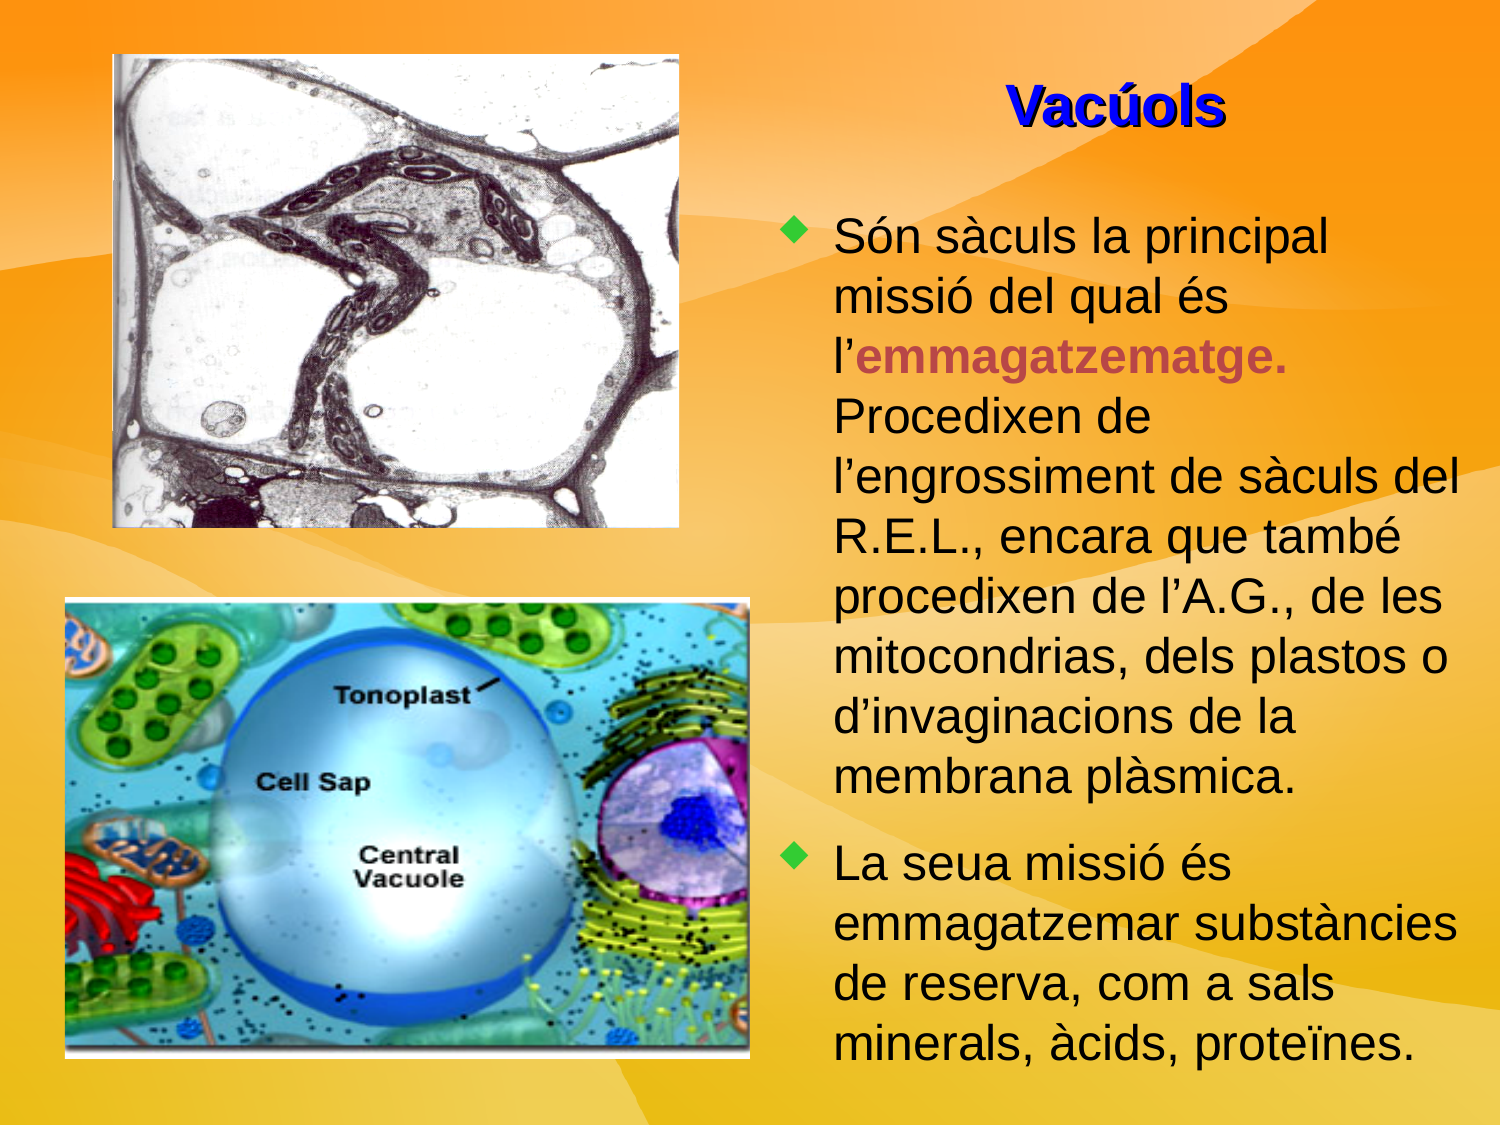

# Vacúols
Són sàculs la principal missió del qual és l’emmagatzematge. Procedixen de l’engrossiment de sàculs del R.E.L., encara que també procedixen de l’A.G., de les mitocondrias, dels plastos o d’invaginacions de la membrana plàsmica.
La seua missió és emmagatzemar substàncies de reserva, com a sals minerals, àcids, proteïnes.